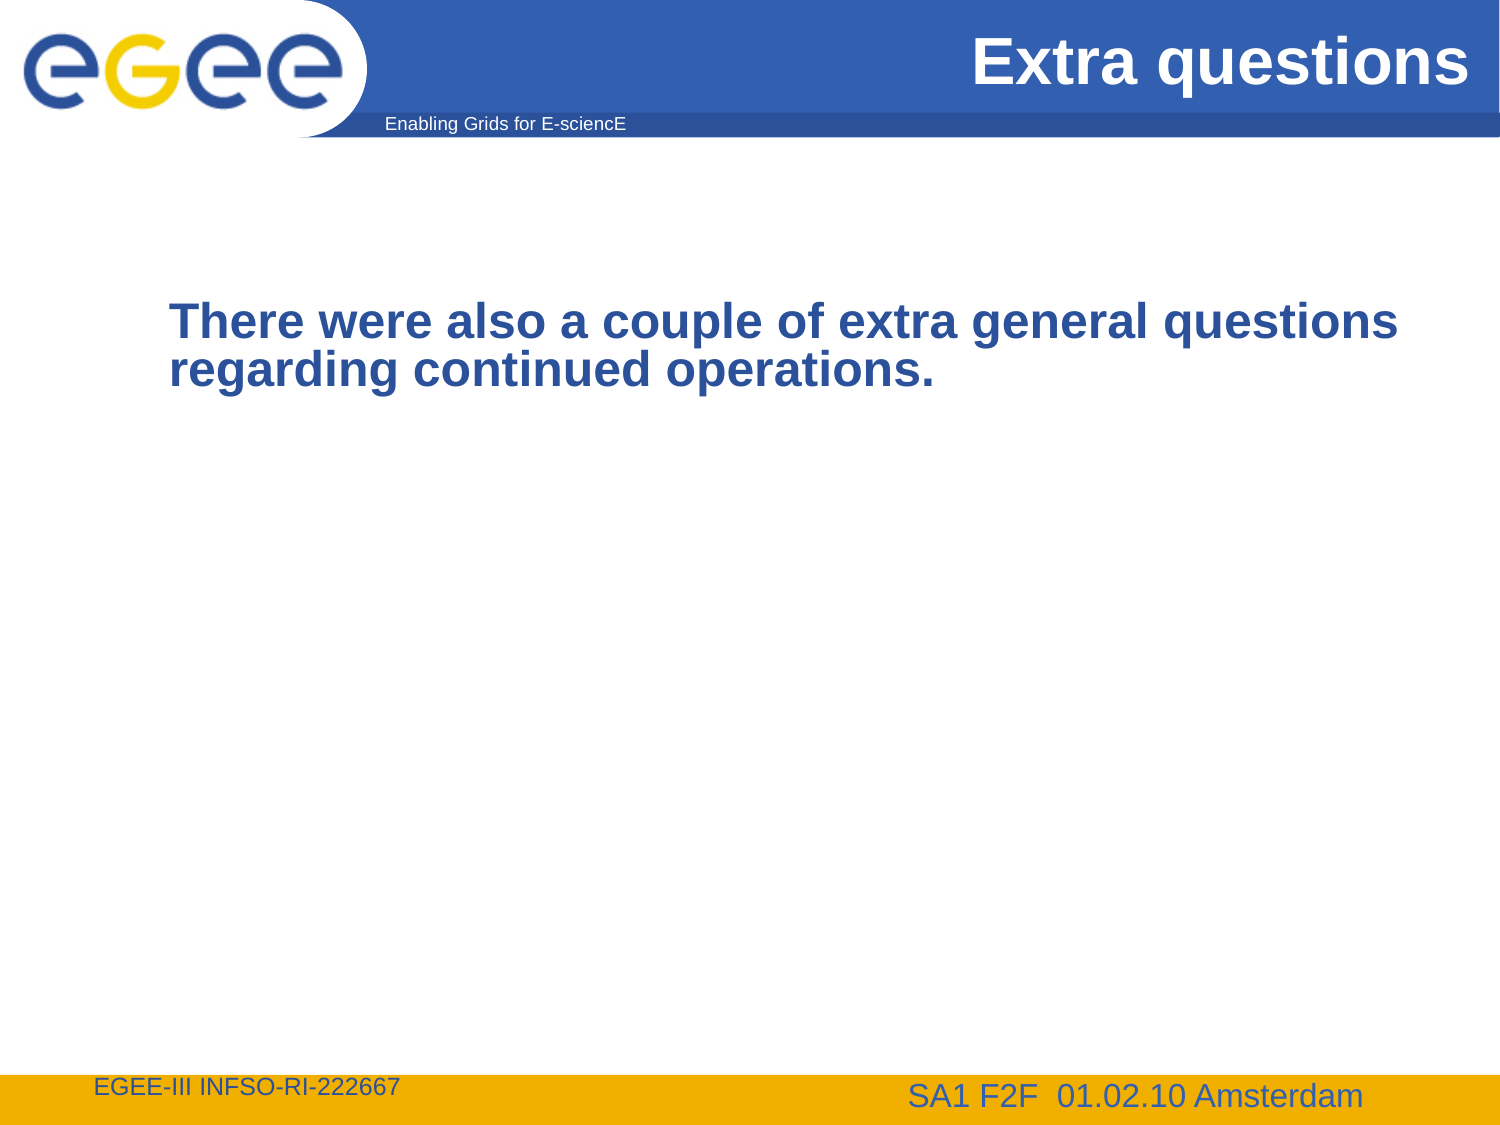

# Extra questions
There were also a couple of extra general questions regarding continued operations.